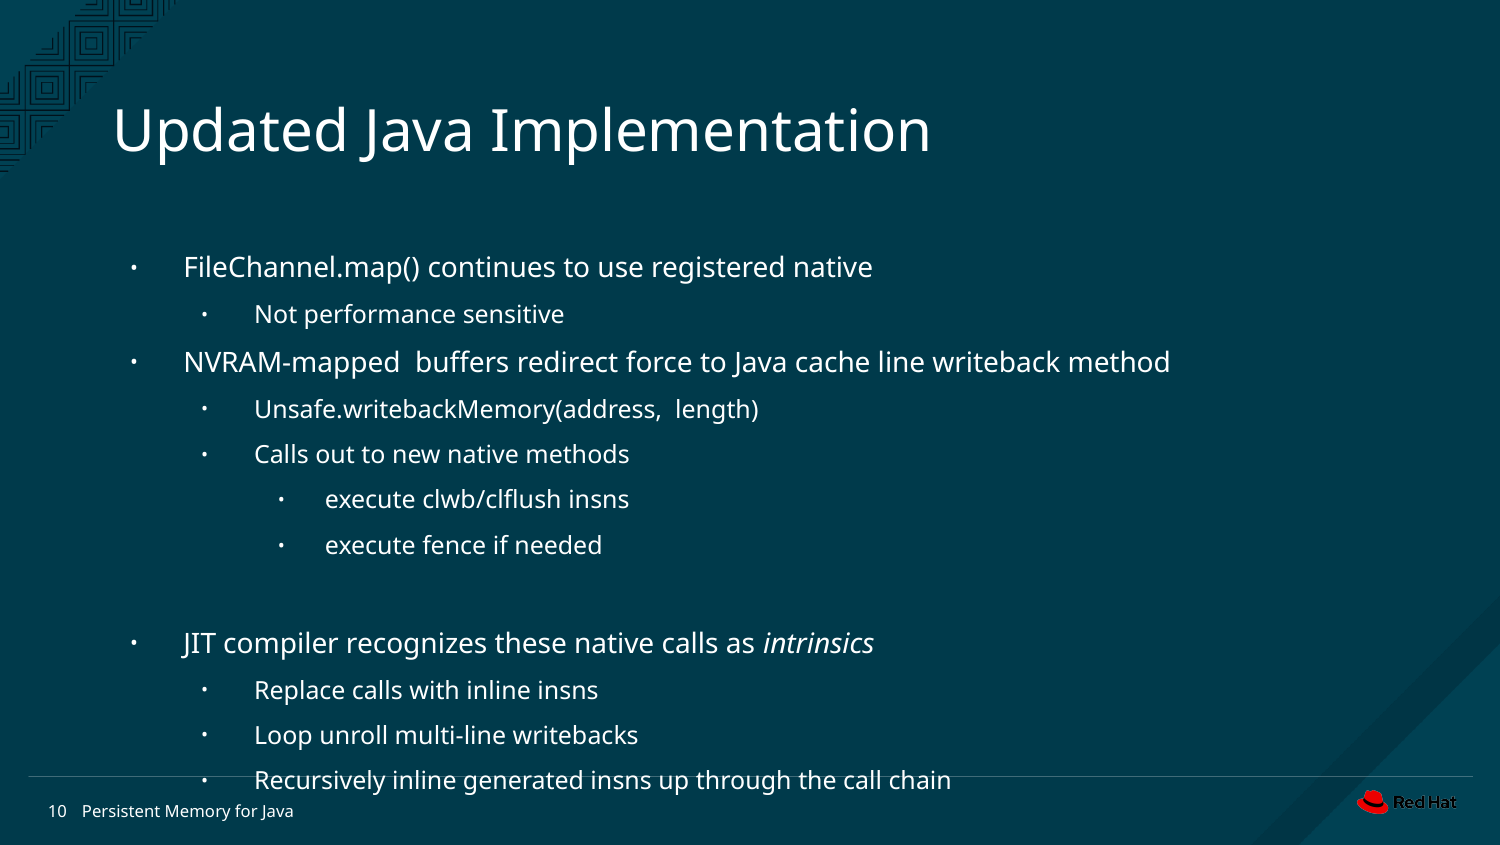

# Updated Java Implementation
FileChannel.map() continues to use registered native
Not performance sensitive
NVRAM-mapped buffers redirect force to Java cache line writeback method
Unsafe.writebackMemory(address, length)
Calls out to new native methods
execute clwb/clflush insns
execute fence if needed
JIT compiler recognizes these native calls as intrinsics
Replace calls with inline insns
Loop unroll multi-line writebacks
Recursively inline generated insns up through the call chain
10
INSERT DESIGNATOR, IF NEEDED